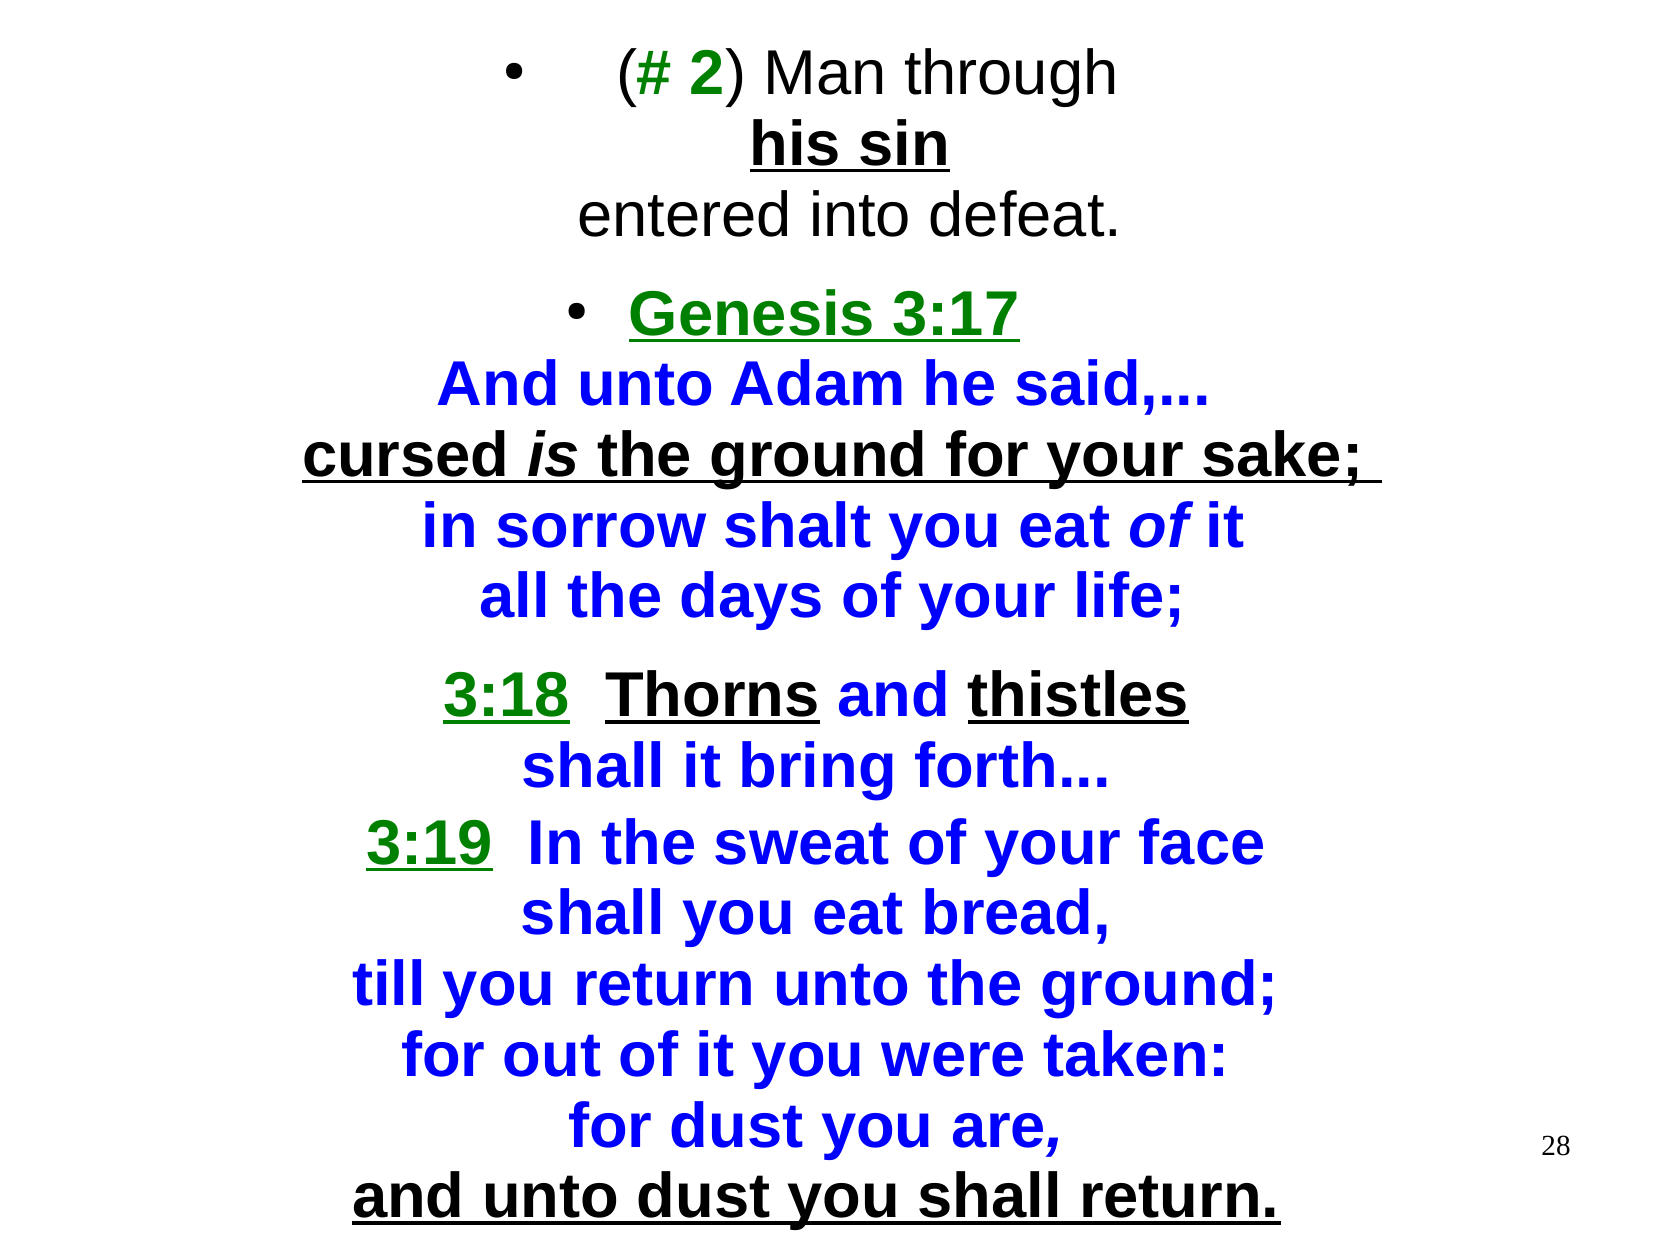

# (# 2) Man through his sin entered into defeat.
Genesis 3:17 
And unto Adam he said,...
cursed is the ground for your sake;
in sorrow shalt you eat of it
all the days of your life;
3:18  Thorns and thistles
shall it bring forth...
3:19  In the sweat of your face
shall you eat bread,
till you return unto the ground;
for out of it you were taken:
for dust you are,
and unto dust you shall return.
28